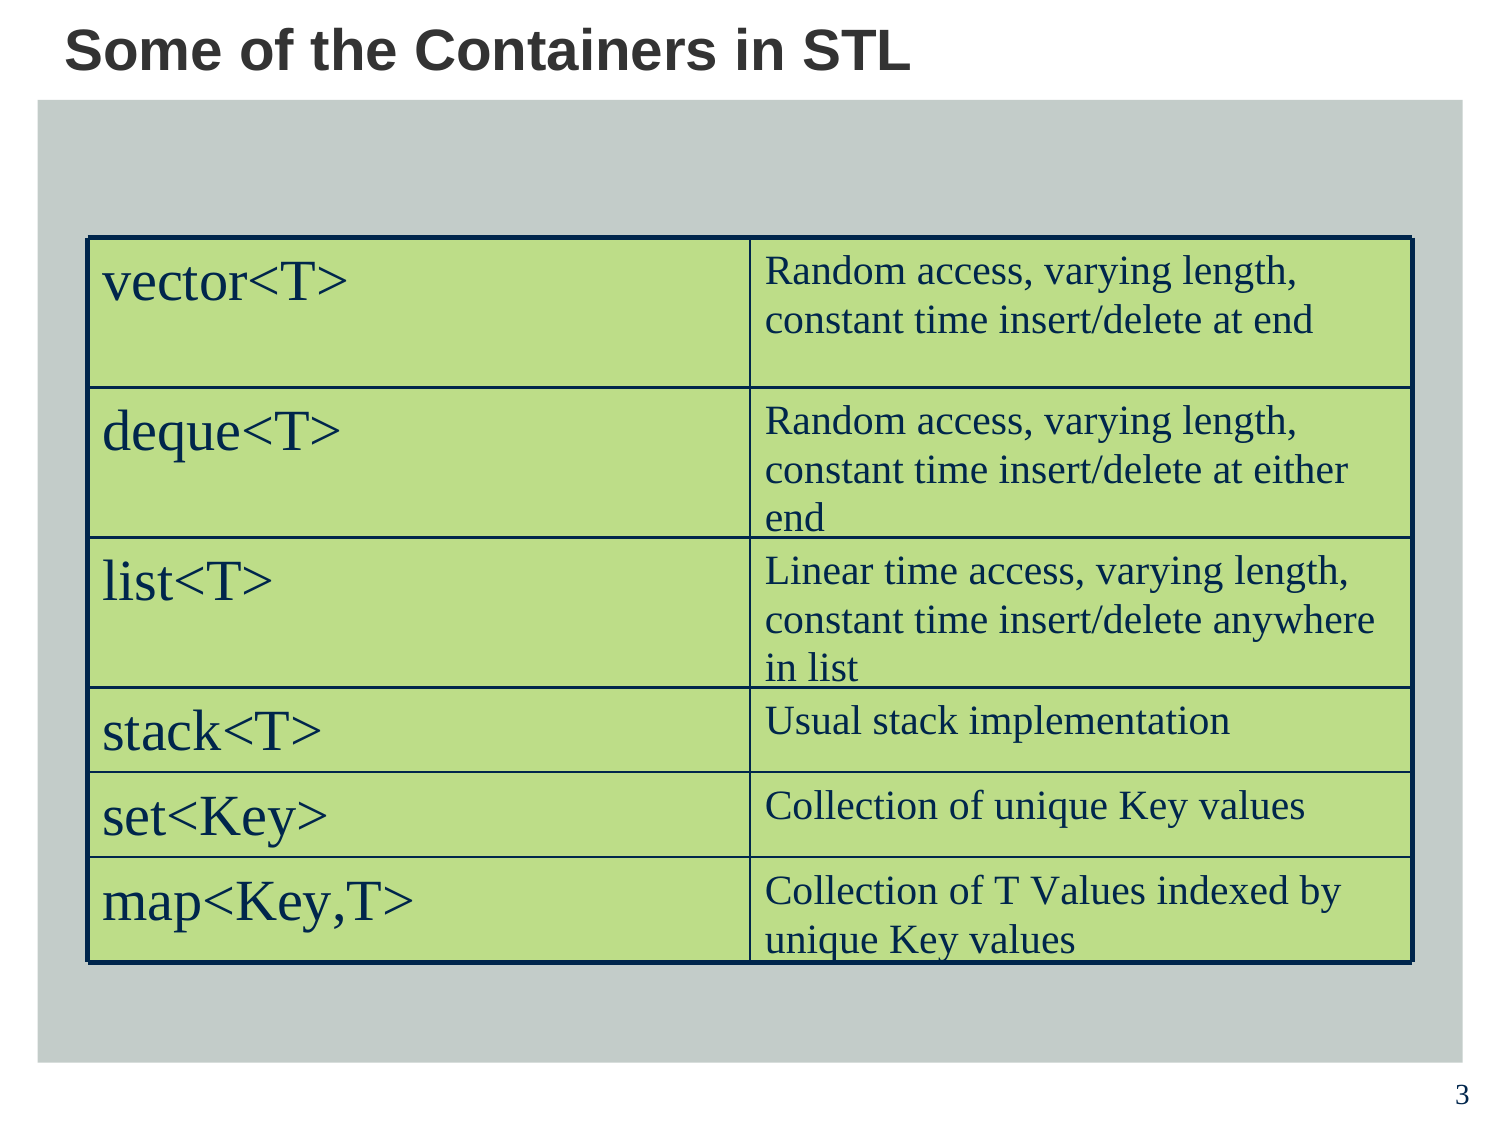

# Some of the Containers in STL
vector<T>
Random access, varying length, constant time insert/delete at end
deque<T>
Random access, varying length, constant time insert/delete at either end
list<T>
Linear time access, varying length, constant time insert/delete anywhere in list
stack<T>
Usual stack implementation
set<Key>
Collection of unique Key values
map<Key,T>
Collection of T Values indexed by unique Key values